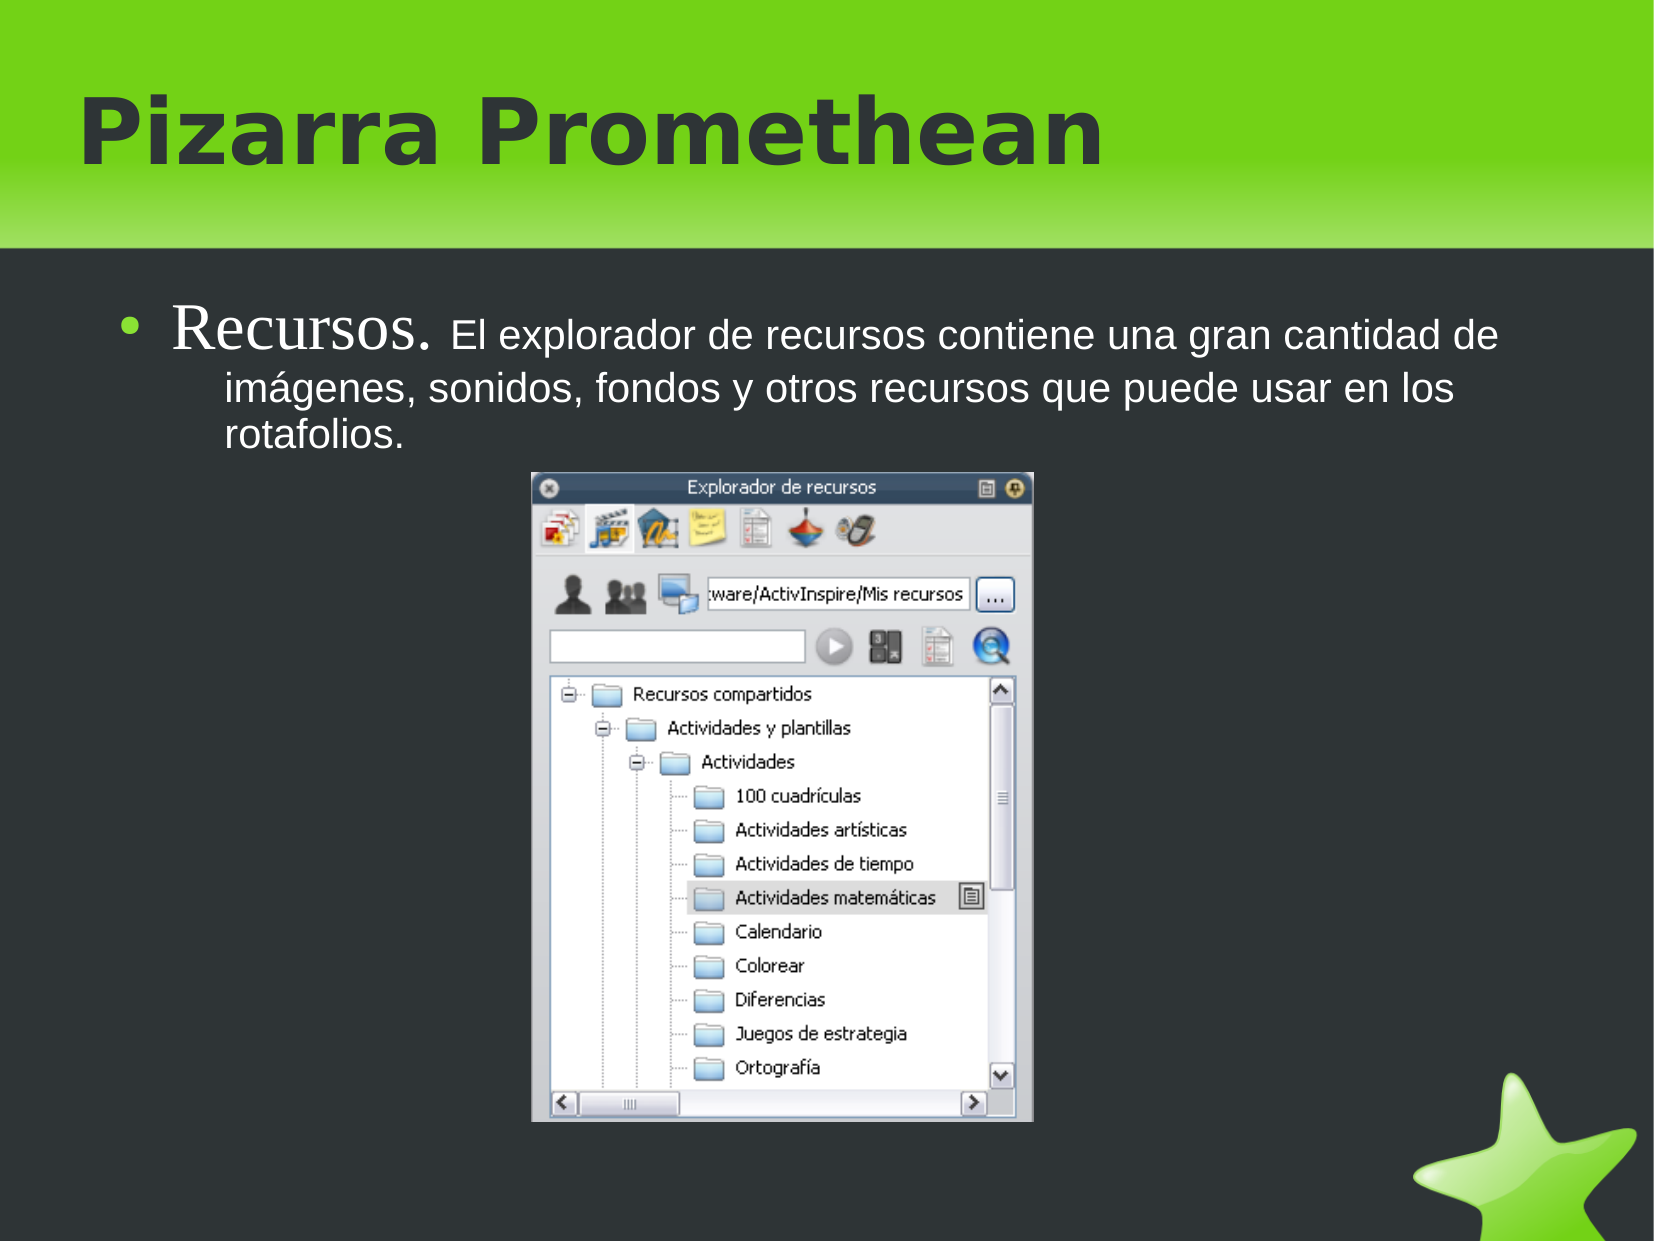

# Pizarra Promethean
Recursos. El explorador de recursos contiene una gran cantidad de imágenes, sonidos, fondos y otros recursos que puede usar en los rotafolios.